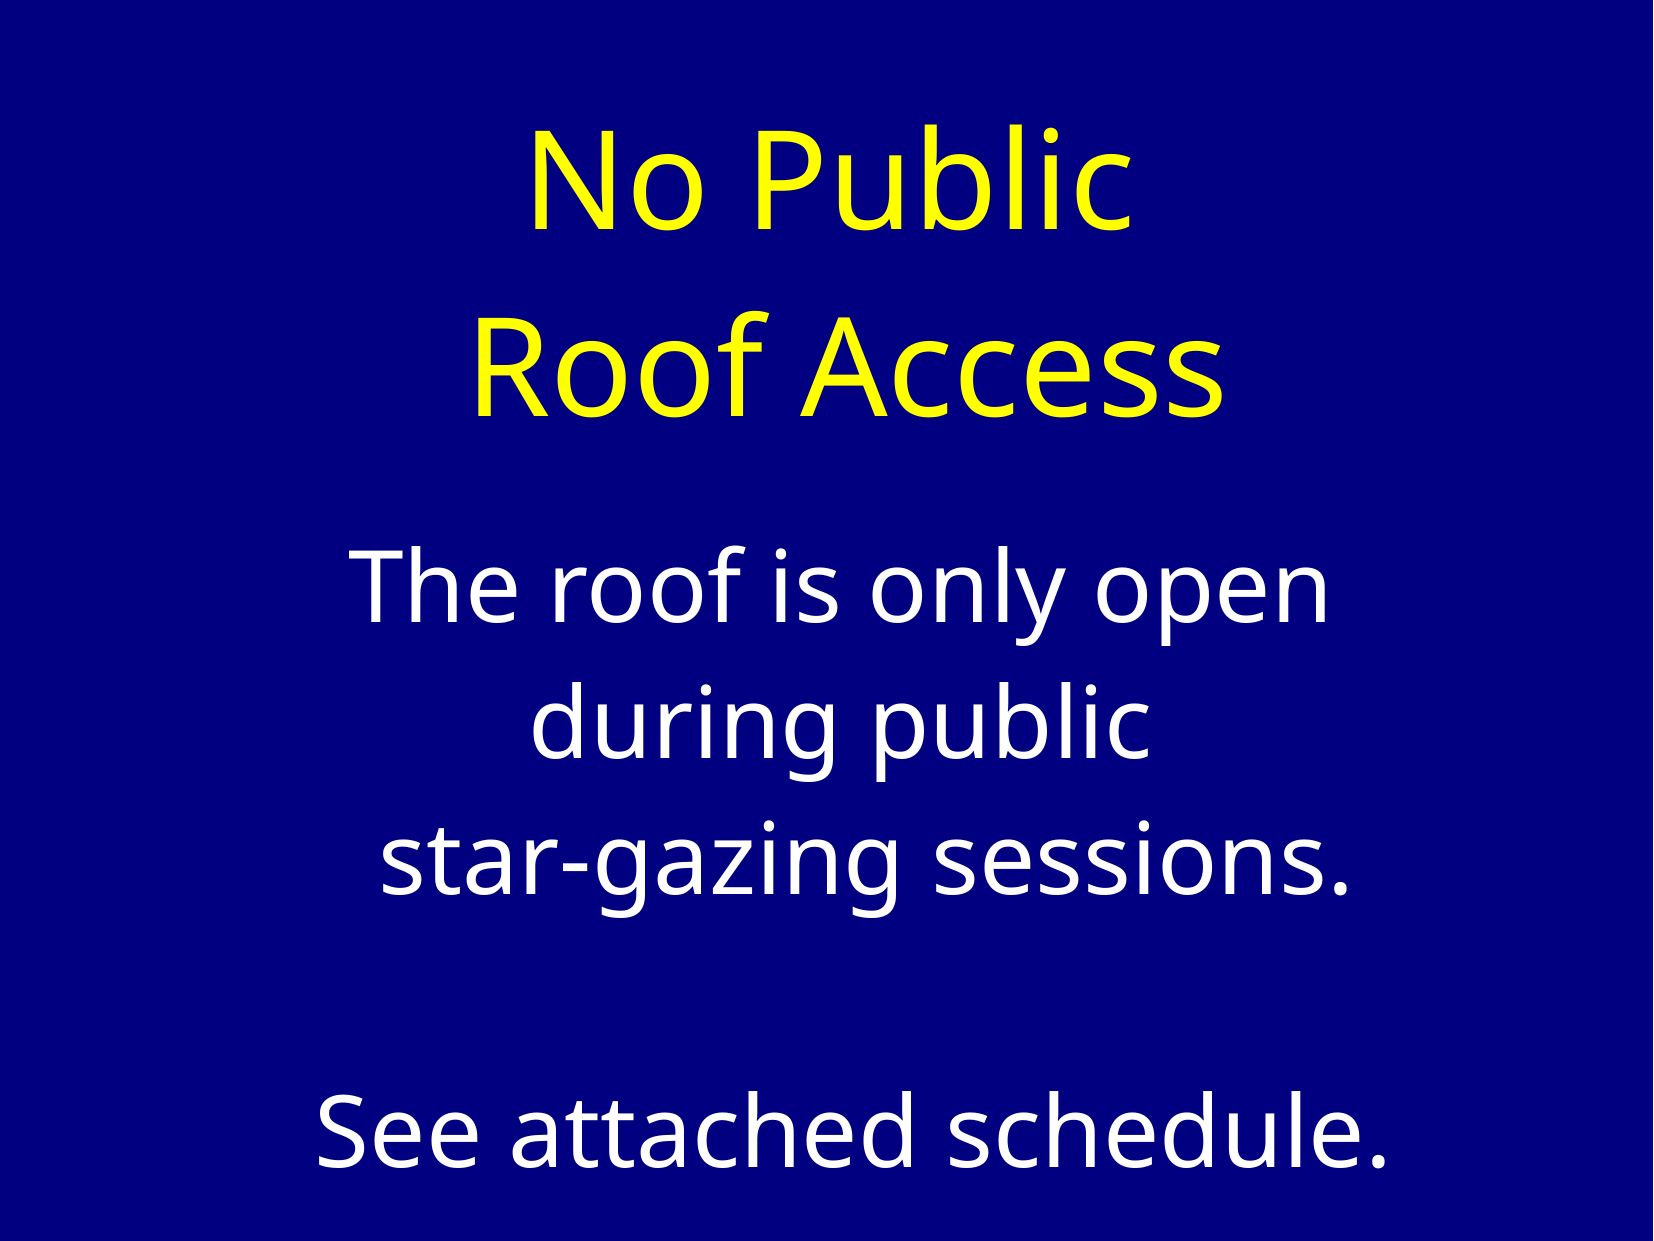

No Public
Roof Access
The roof is only open
during public
 star-gazing sessions.
See attached schedule.